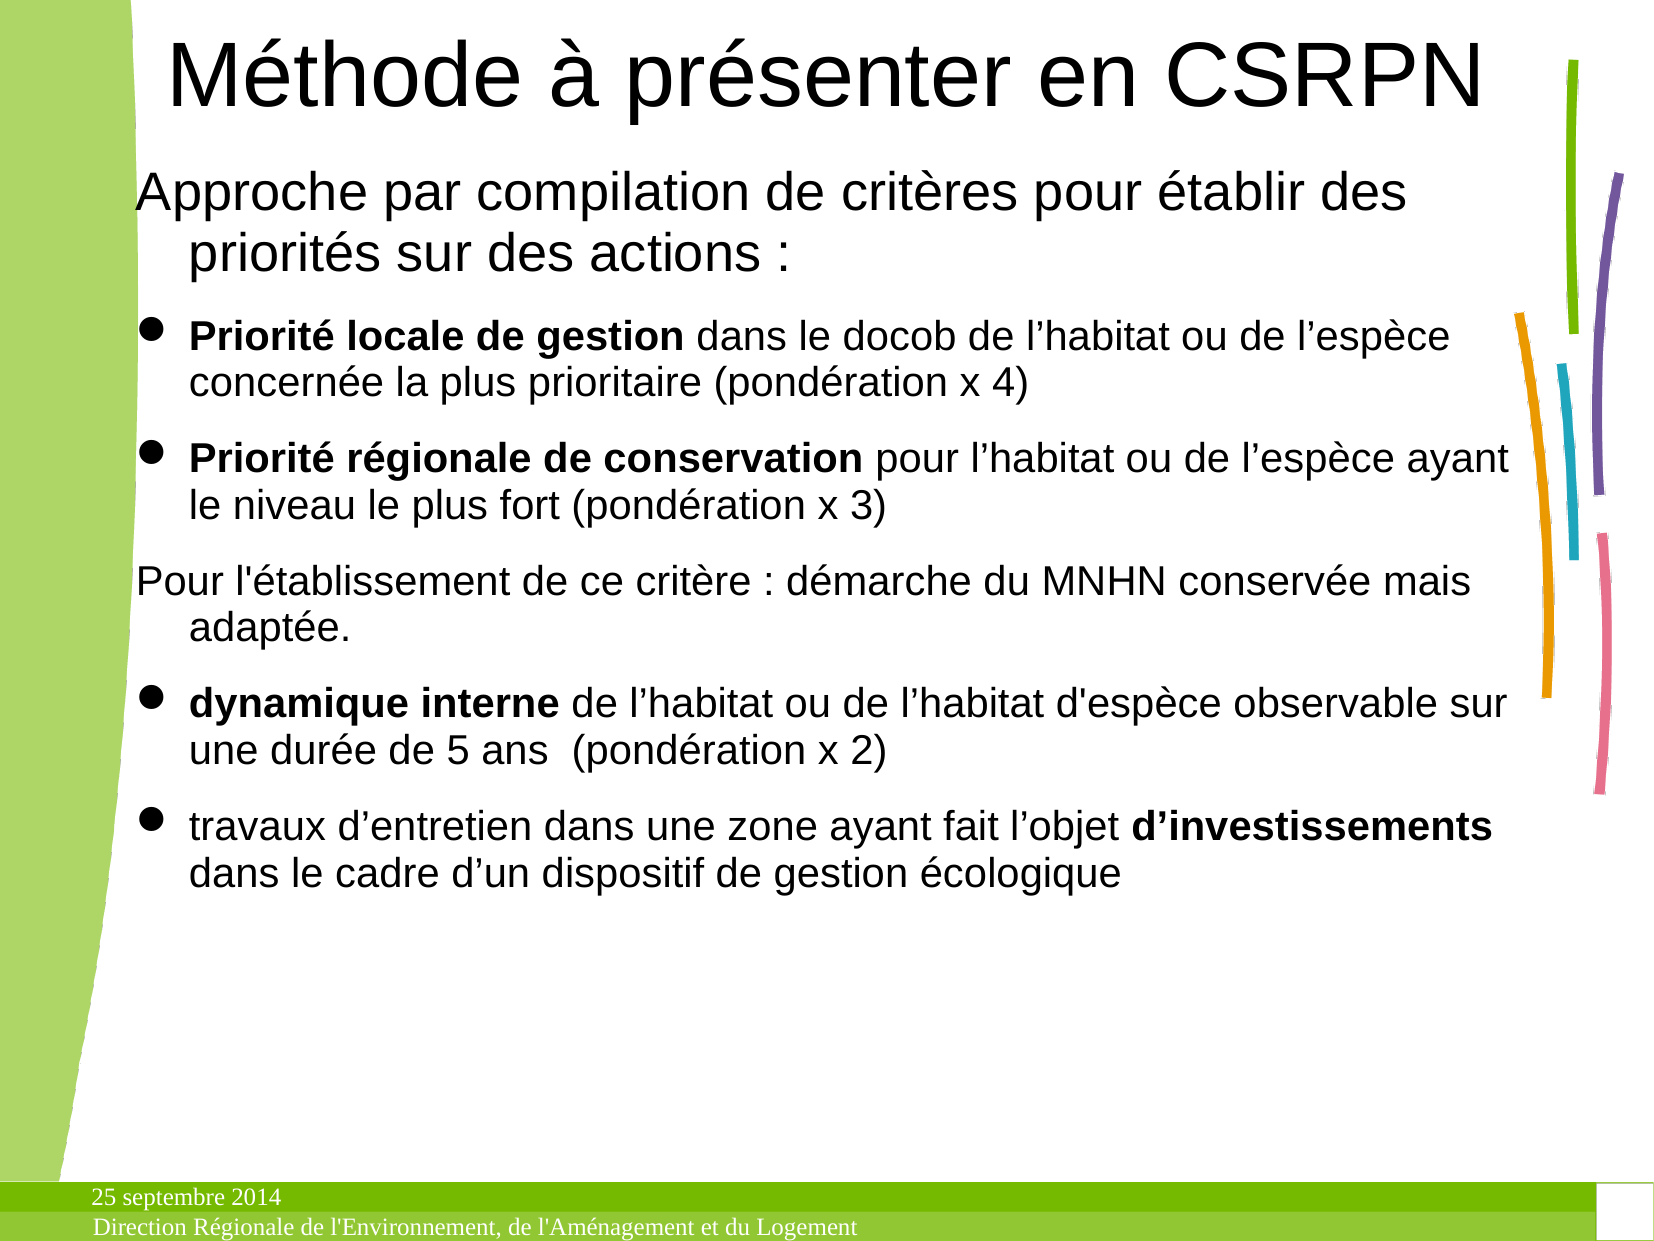

# Méthode à présenter en CSRPN
Approche par compilation de critères pour établir des priorités sur des actions :
Priorité locale de gestion dans le docob de l’habitat ou de l’espèce concernée la plus prioritaire (pondération x 4)
Priorité régionale de conservation pour l’habitat ou de l’espèce ayant le niveau le plus fort (pondération x 3)
Pour l'établissement de ce critère : démarche du MNHN conservée mais adaptée.
dynamique interne de l’habitat ou de l’habitat d'espèce observable sur une durée de 5 ans (pondération x 2)
travaux d’entretien dans une zone ayant fait l’objet d’investissements dans le cadre d’un dispositif de gestion écologique